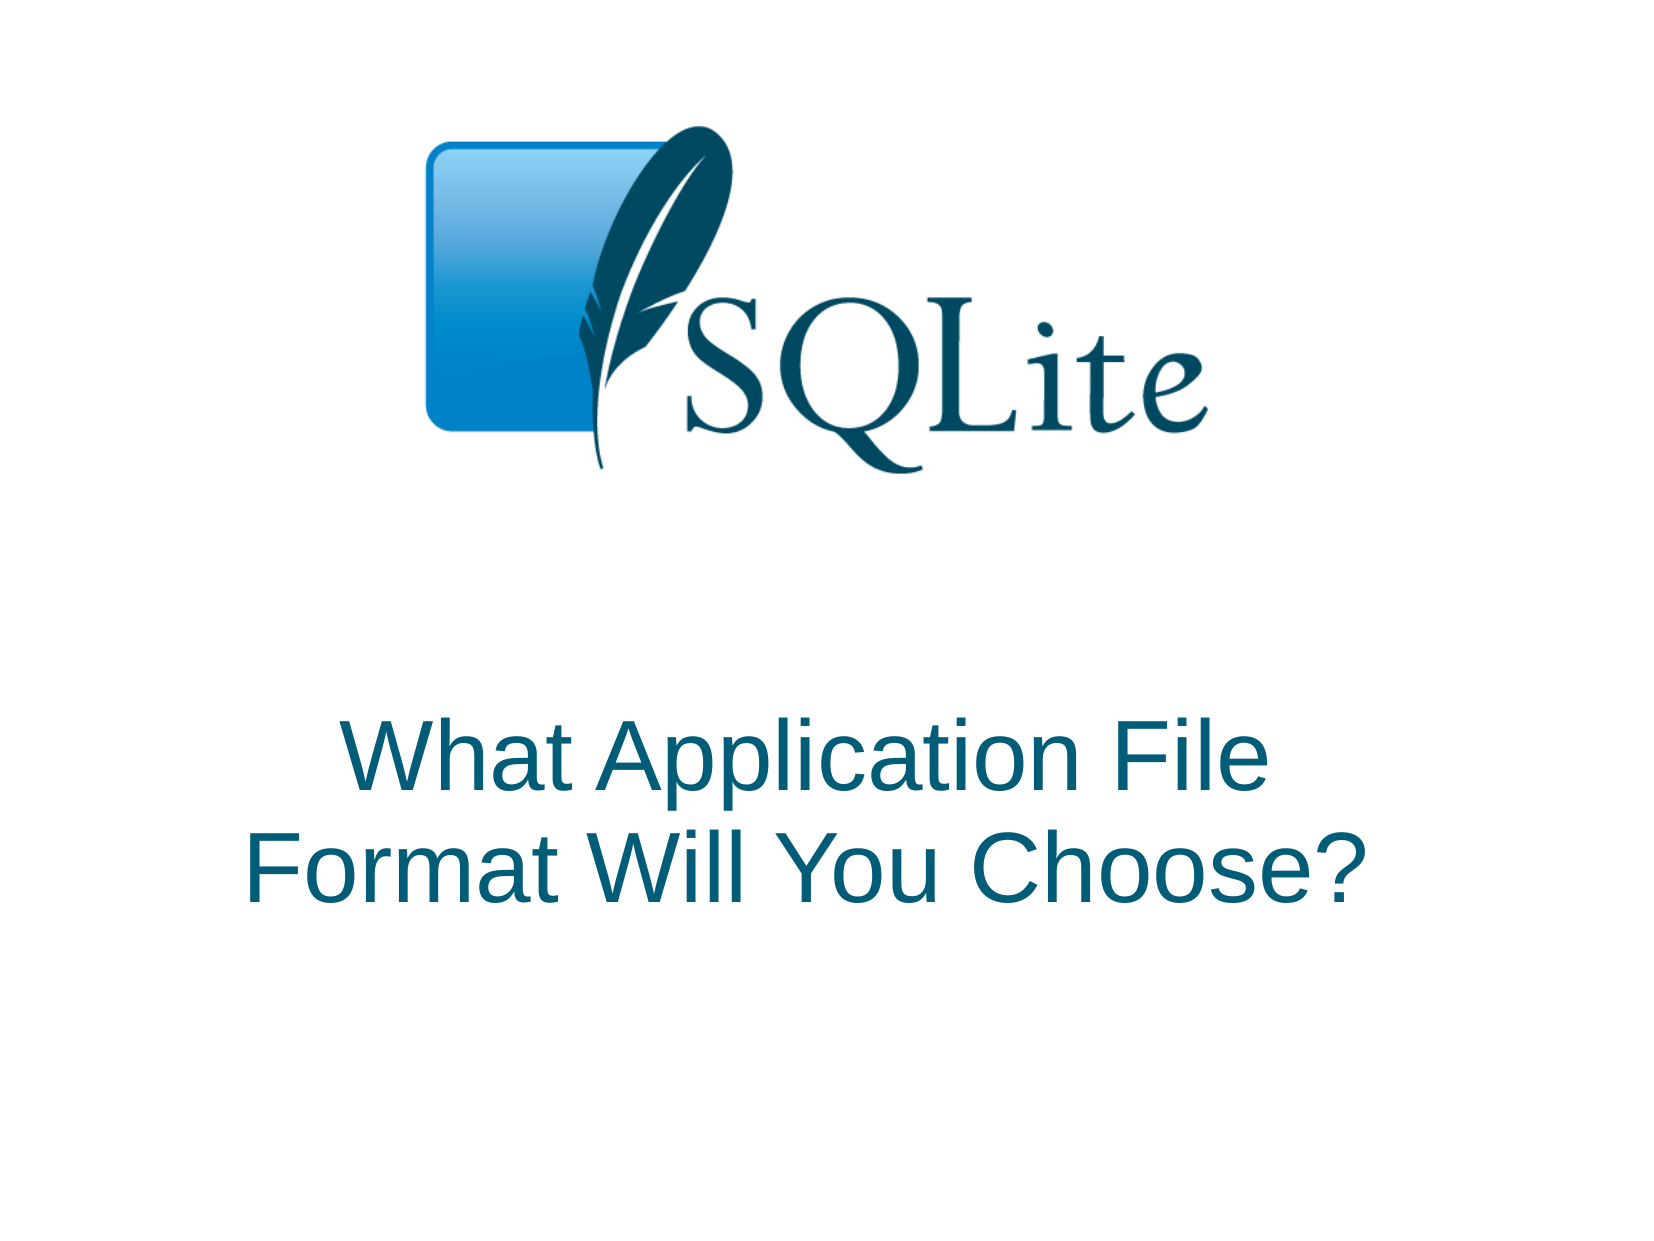

What Application File
Format Will You Choose?